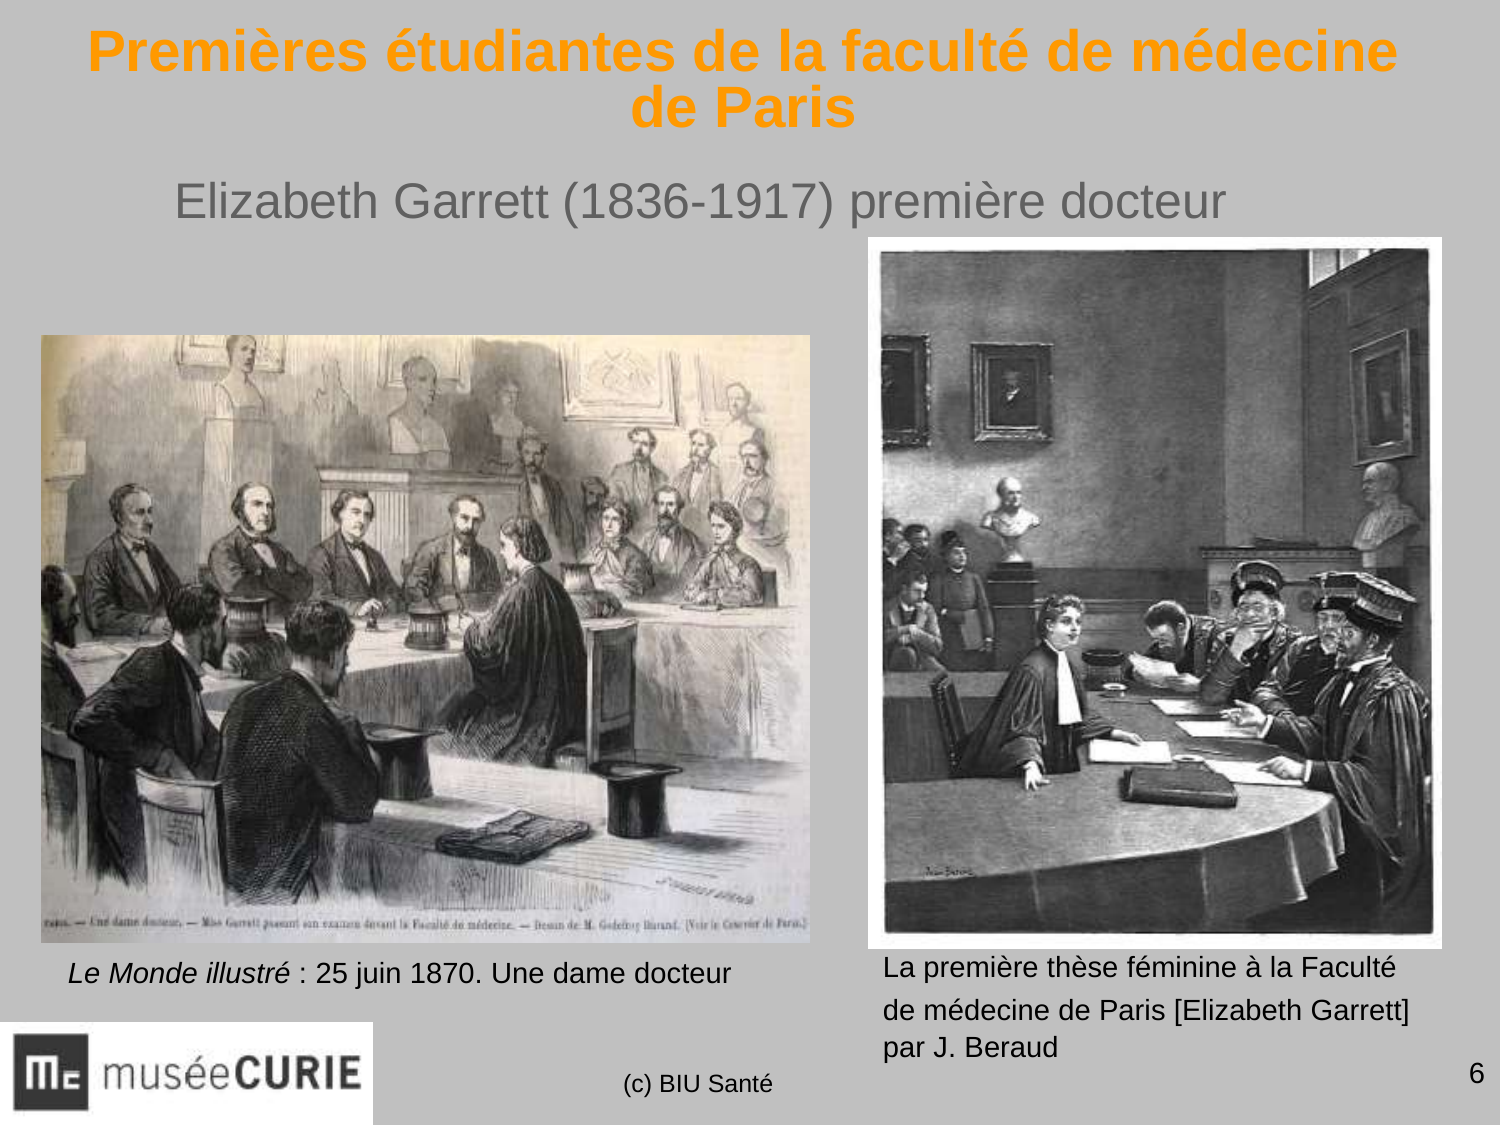

Premières étudiantes de la faculté de médecine de Paris
Elizabeth Garrett (1836-1917) première docteur
La première thèse féminine à la Faculté de médecine de Paris [Elizabeth Garrett] par J. Beraud
Le Monde illustré : 25 juin 1870. Une dame docteur
(c) BIU Santé